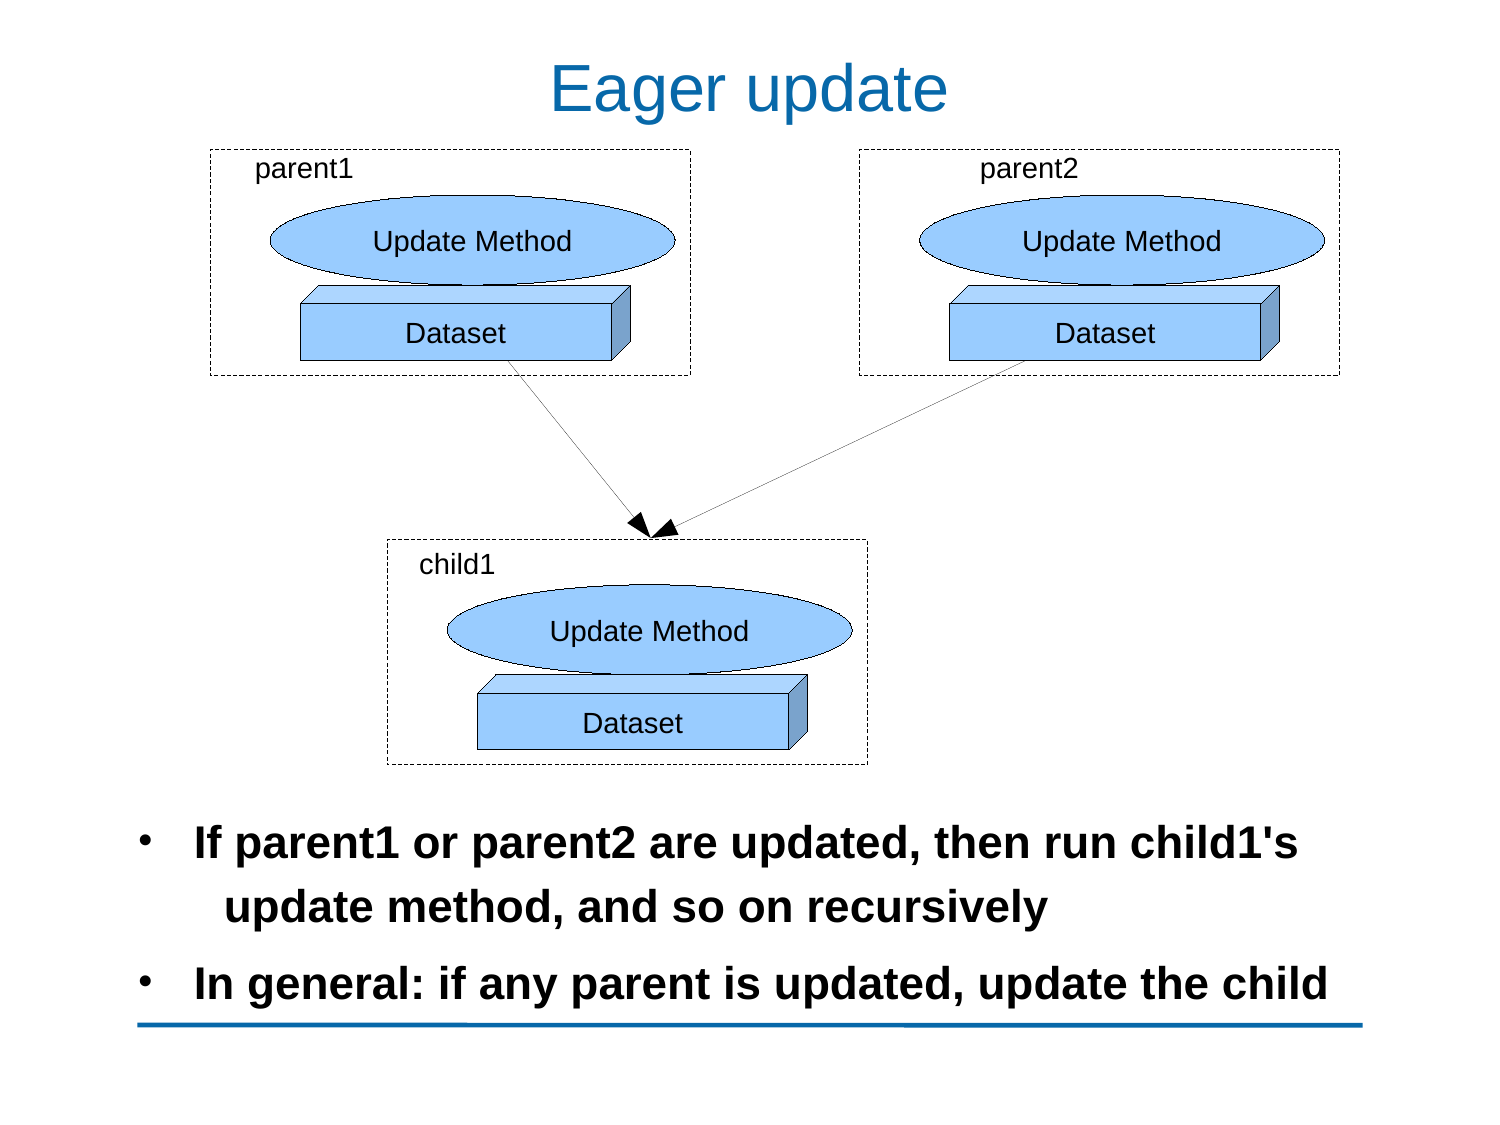

# Eager update
parent1
parent2
Update Method
Dataset
Update Method
Dataset
child1
Update Method
Dataset
If parent1 or parent2 are updated, then run child1's update method, and so on recursively
In general: if any parent is updated, update the child